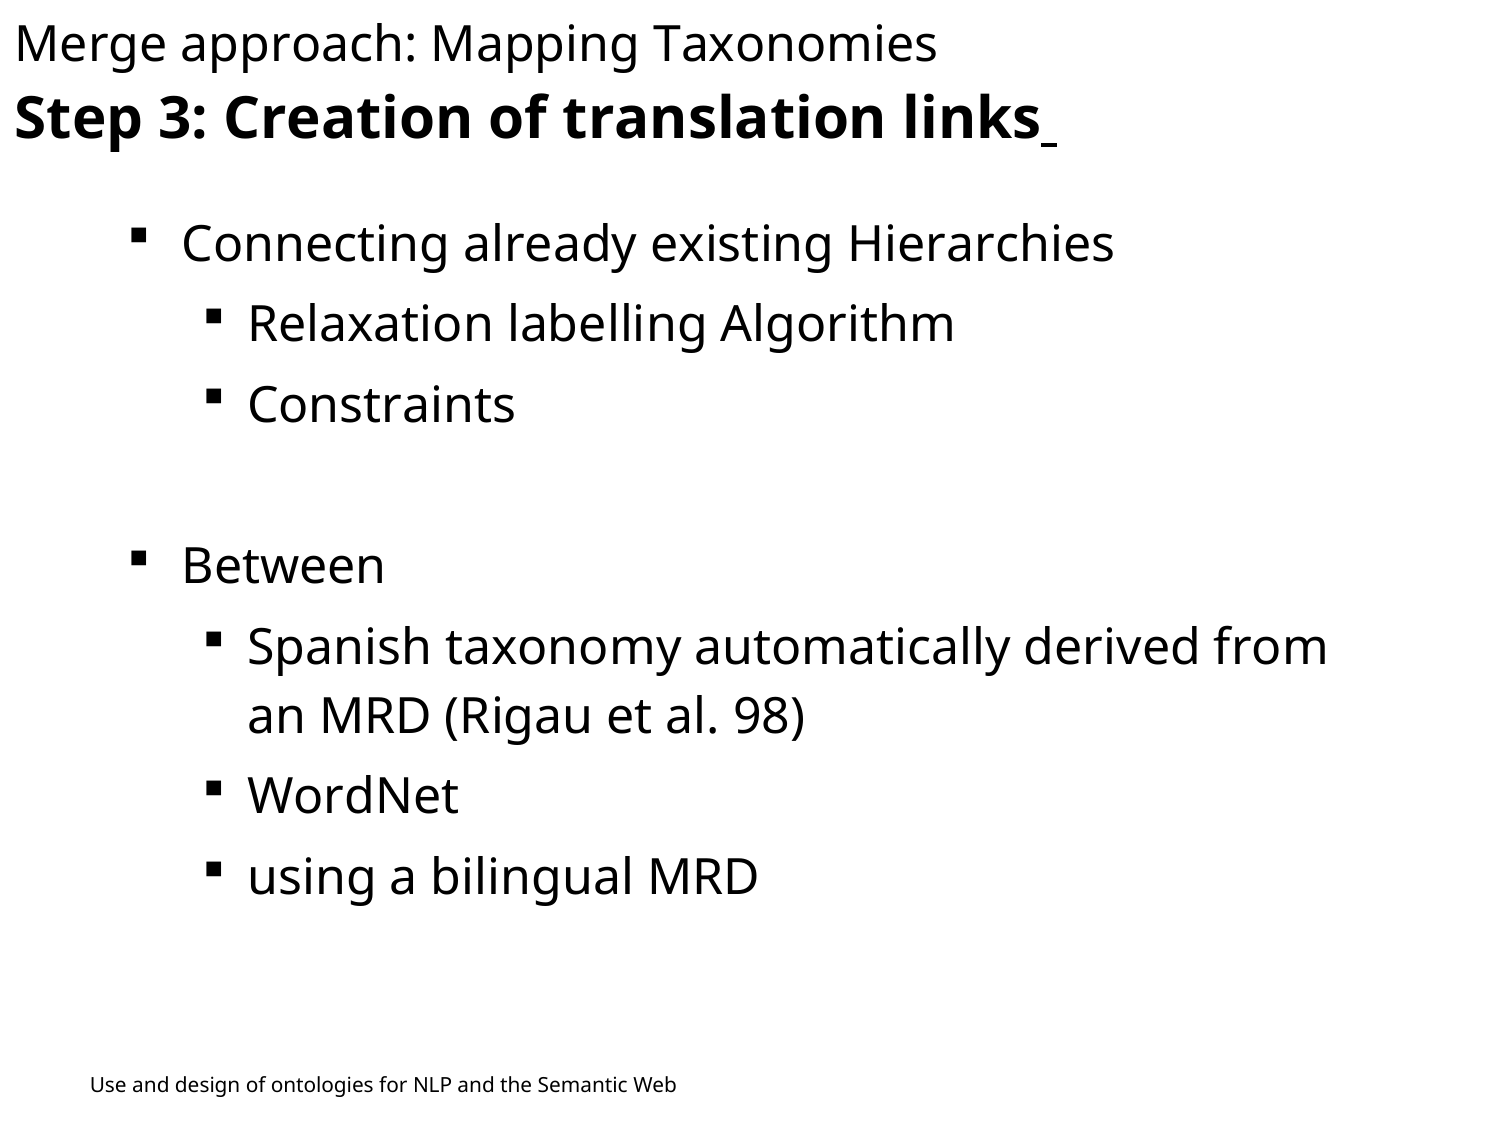

Merge approach: Mapping Taxonomies
Step 3: Creation of translation links
# Connecting already existing Hierarchies
Relaxation labelling Algorithm
Constraints
Between
Spanish taxonomy automatically derived from an MRD (Rigau et al. 98)
WordNet
using a bilingual MRD